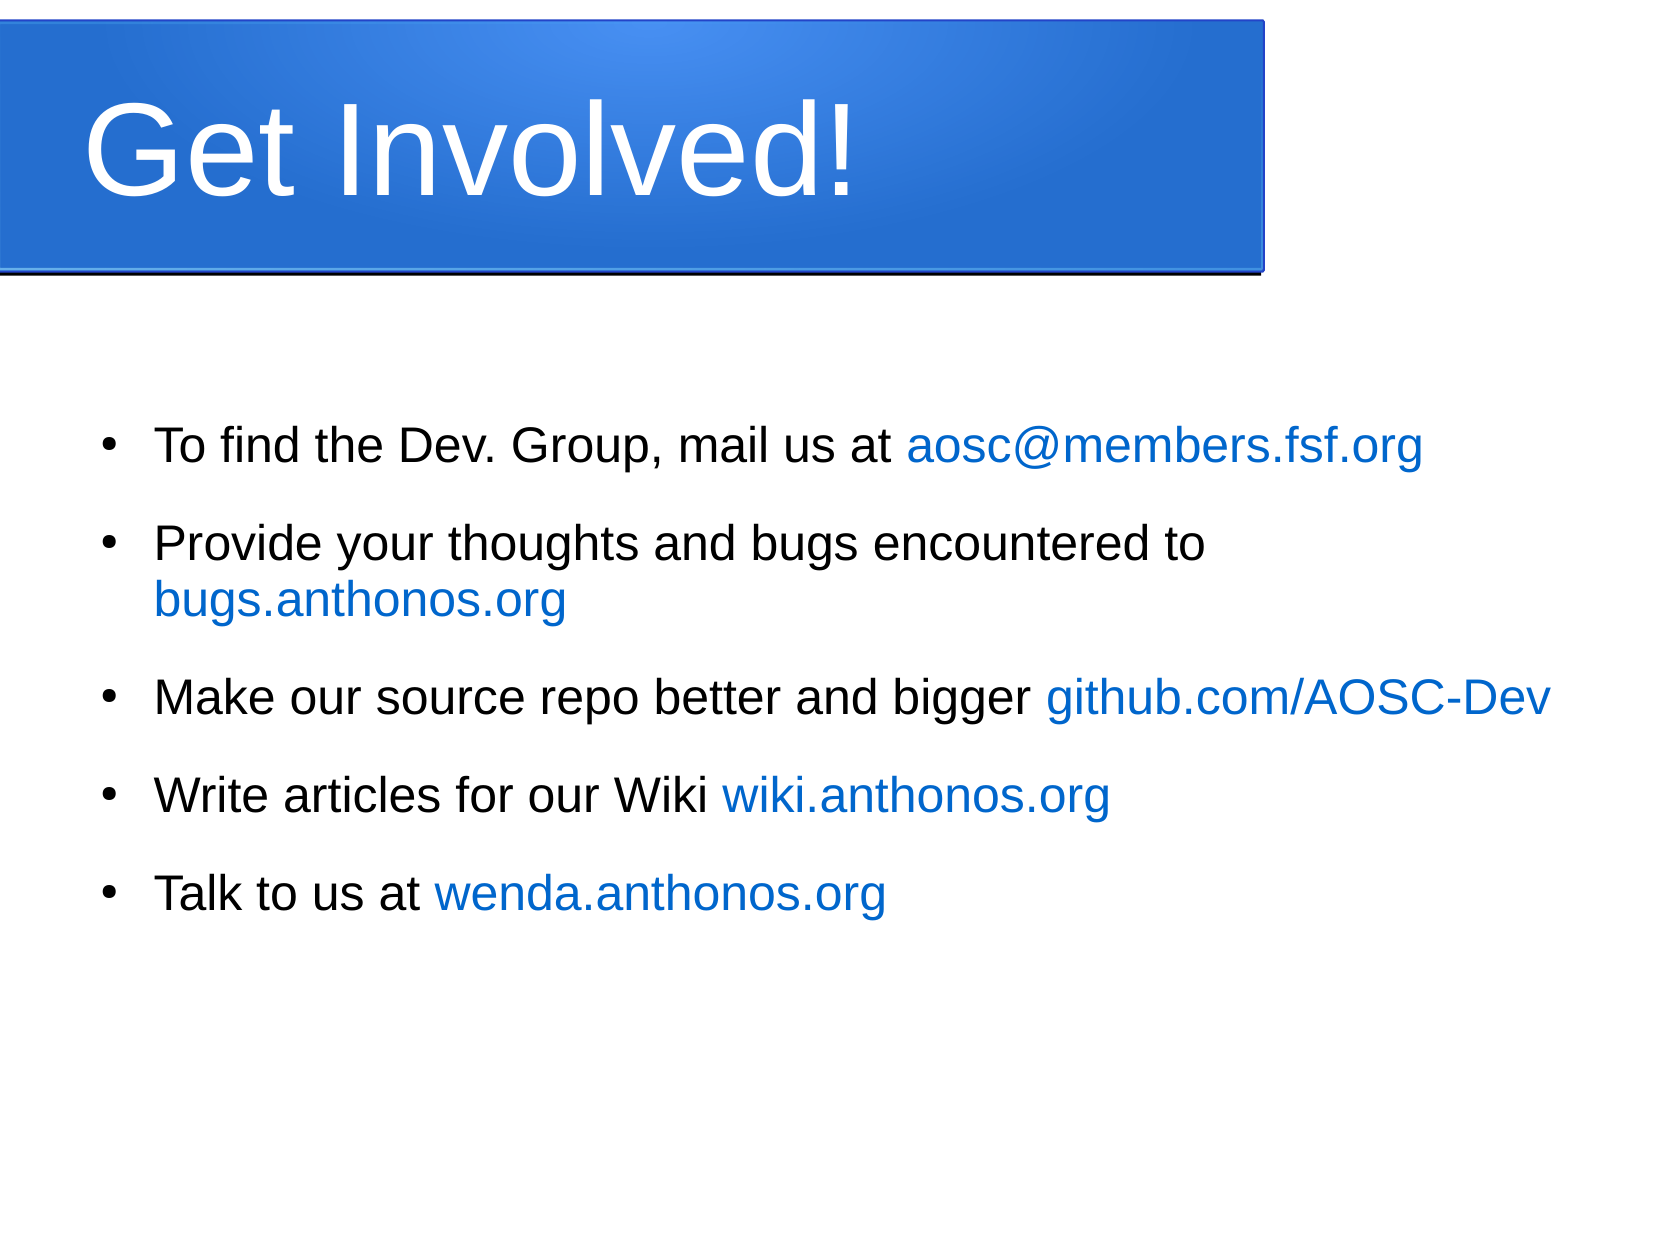

# Get Involved!
To find the Dev. Group, mail us at aosc@members.fsf.org
Provide your thoughts and bugs encountered to bugs.anthonos.org
Make our source repo better and bigger github.com/AOSC-Dev
Write articles for our Wiki wiki.anthonos.org
Talk to us at wenda.anthonos.org